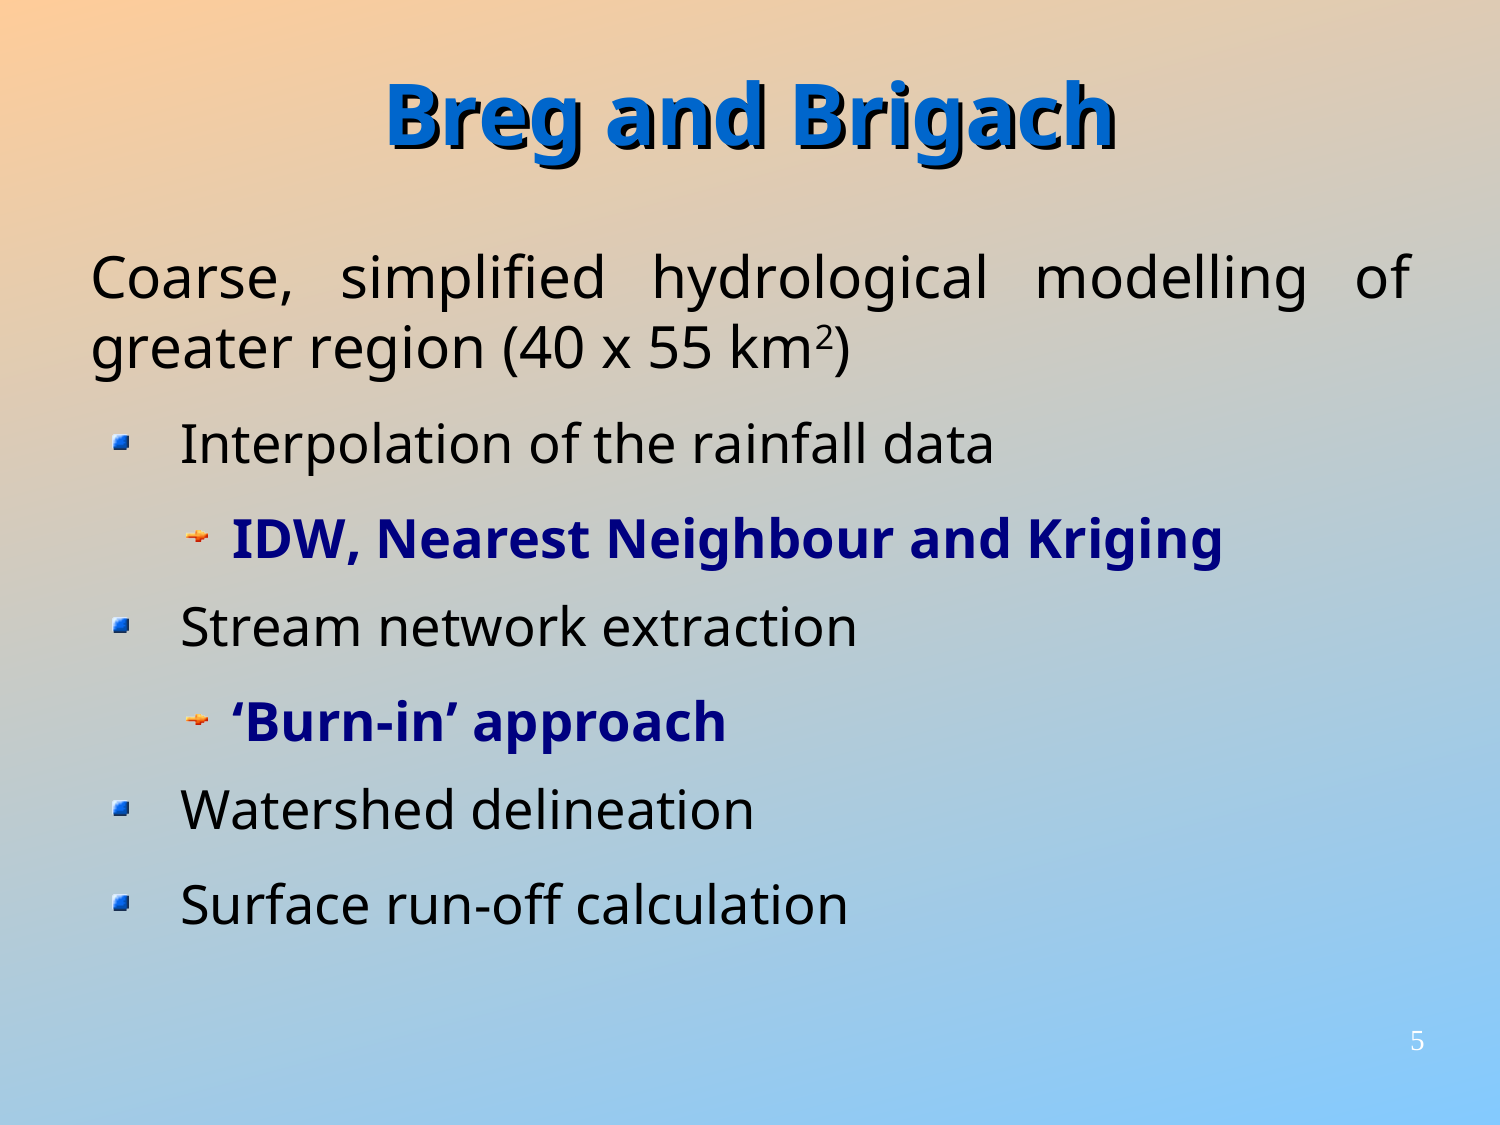

# Breg and Brigach
Coarse, simplified hydrological modelling of greater region (40 x 55 km2)
Interpolation of the rainfall data
IDW, Nearest Neighbour and Kriging
Stream network extraction
‘Burn-in’ approach
Watershed delineation
Surface run-off calculation
5